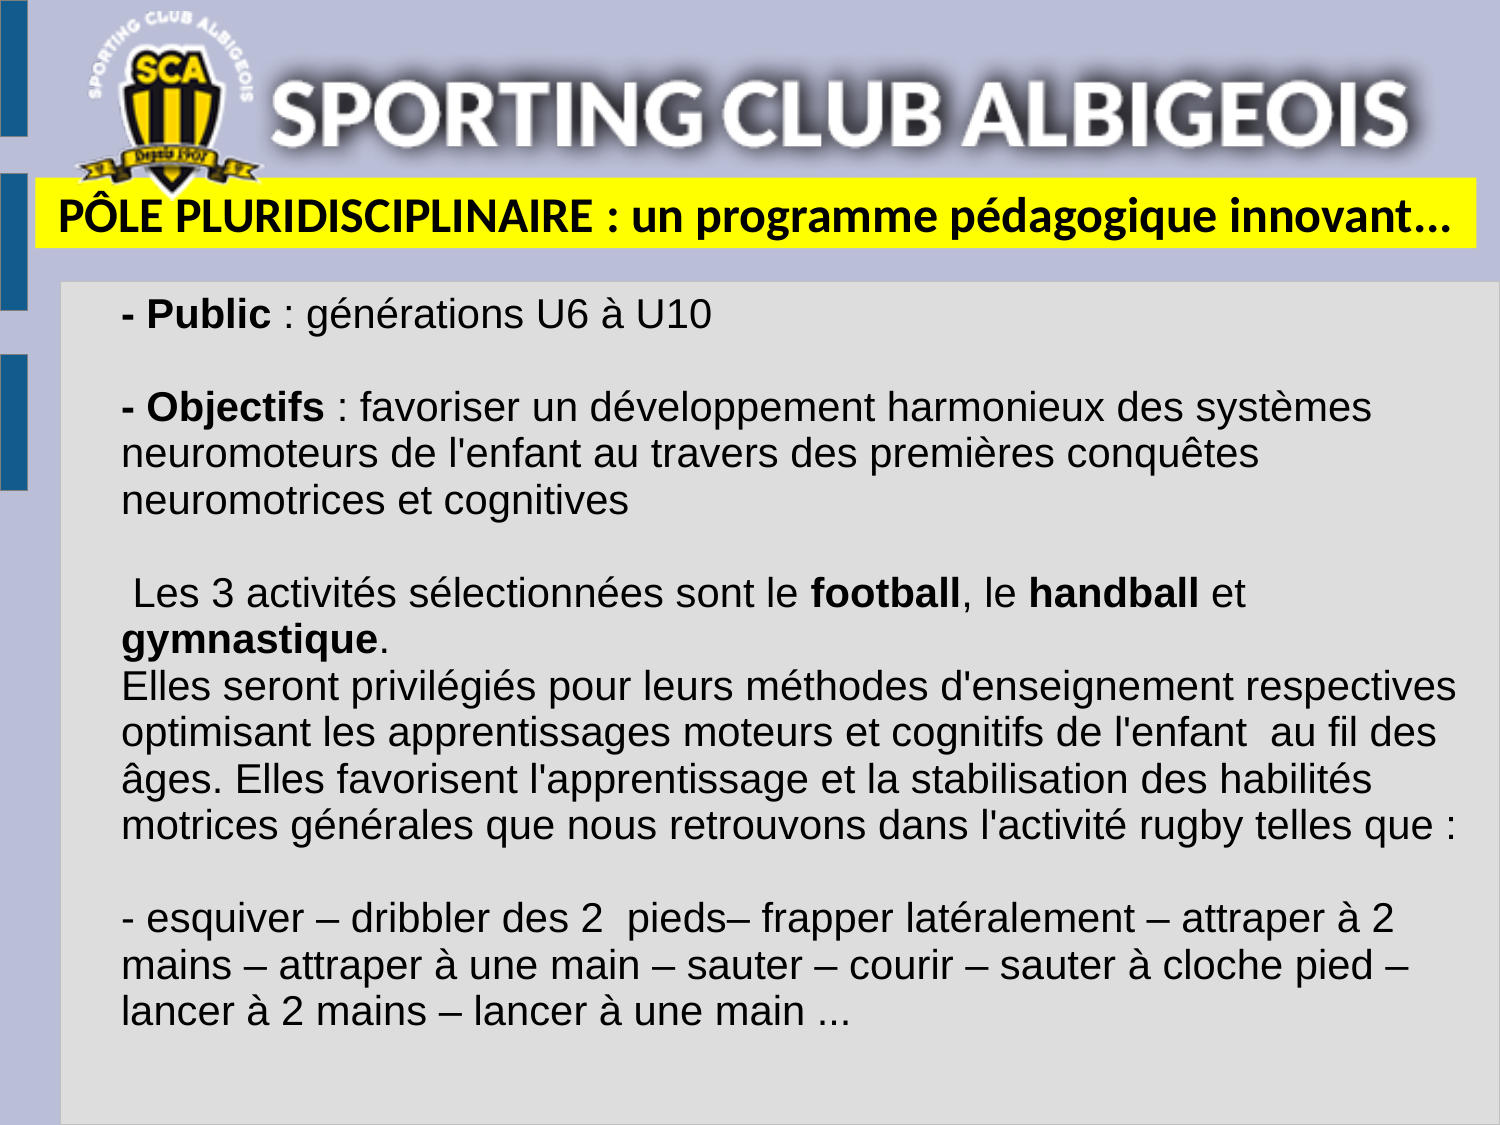

PÔLE PLURIDISCIPLINAIRE : un programme pédagogique innovant...
- Public : générations U6 à U10
- Objectifs : favoriser un développement harmonieux des systèmes neuromoteurs de l'enfant au travers des premières conquêtes neuromotrices et cognitives
 Les 3 activités sélectionnées sont le football, le handball et gymnastique.
Elles seront privilégiés pour leurs méthodes d'enseignement respectives optimisant les apprentissages moteurs et cognitifs de l'enfant au fil des âges. Elles favorisent l'apprentissage et la stabilisation des habilités motrices générales que nous retrouvons dans l'activité rugby telles que :
- esquiver – dribbler des 2 pieds– frapper latéralement – attraper à 2 mains – attraper à une main – sauter – courir – sauter à cloche pied – lancer à 2 mains – lancer à une main ...